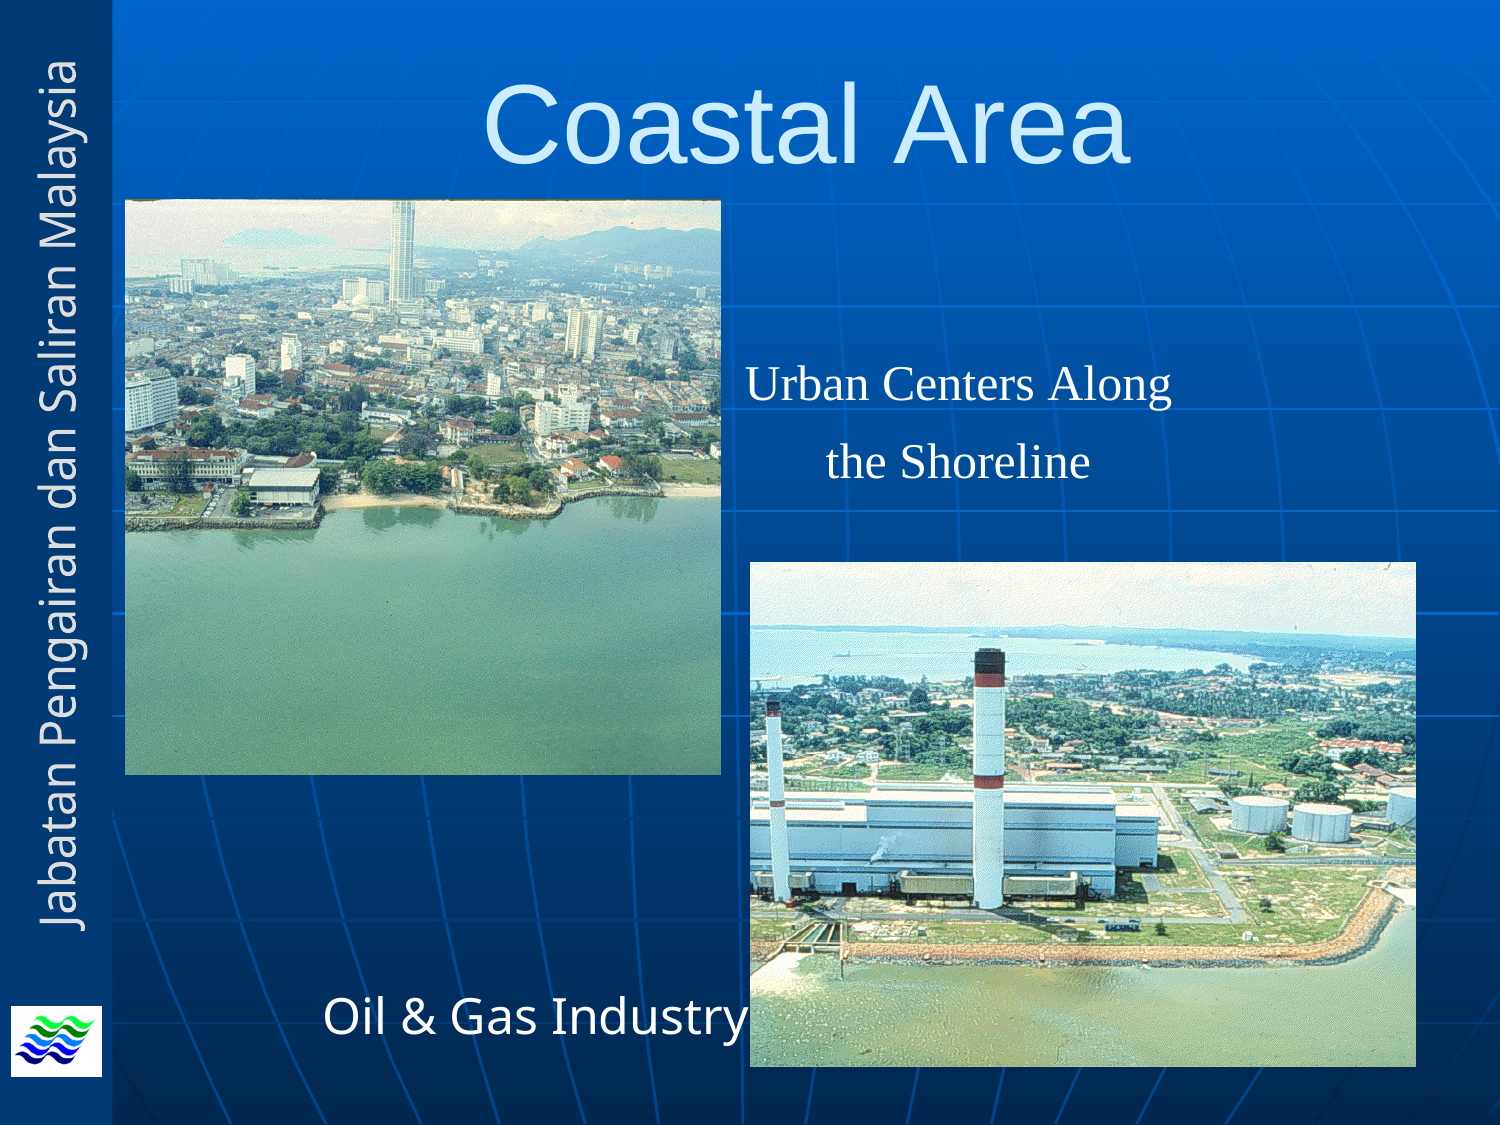

Coastal Area
Urban Centers Along the Shoreline
Jabatan Pengairan dan Saliran Malaysia
Oil & Gas Industry